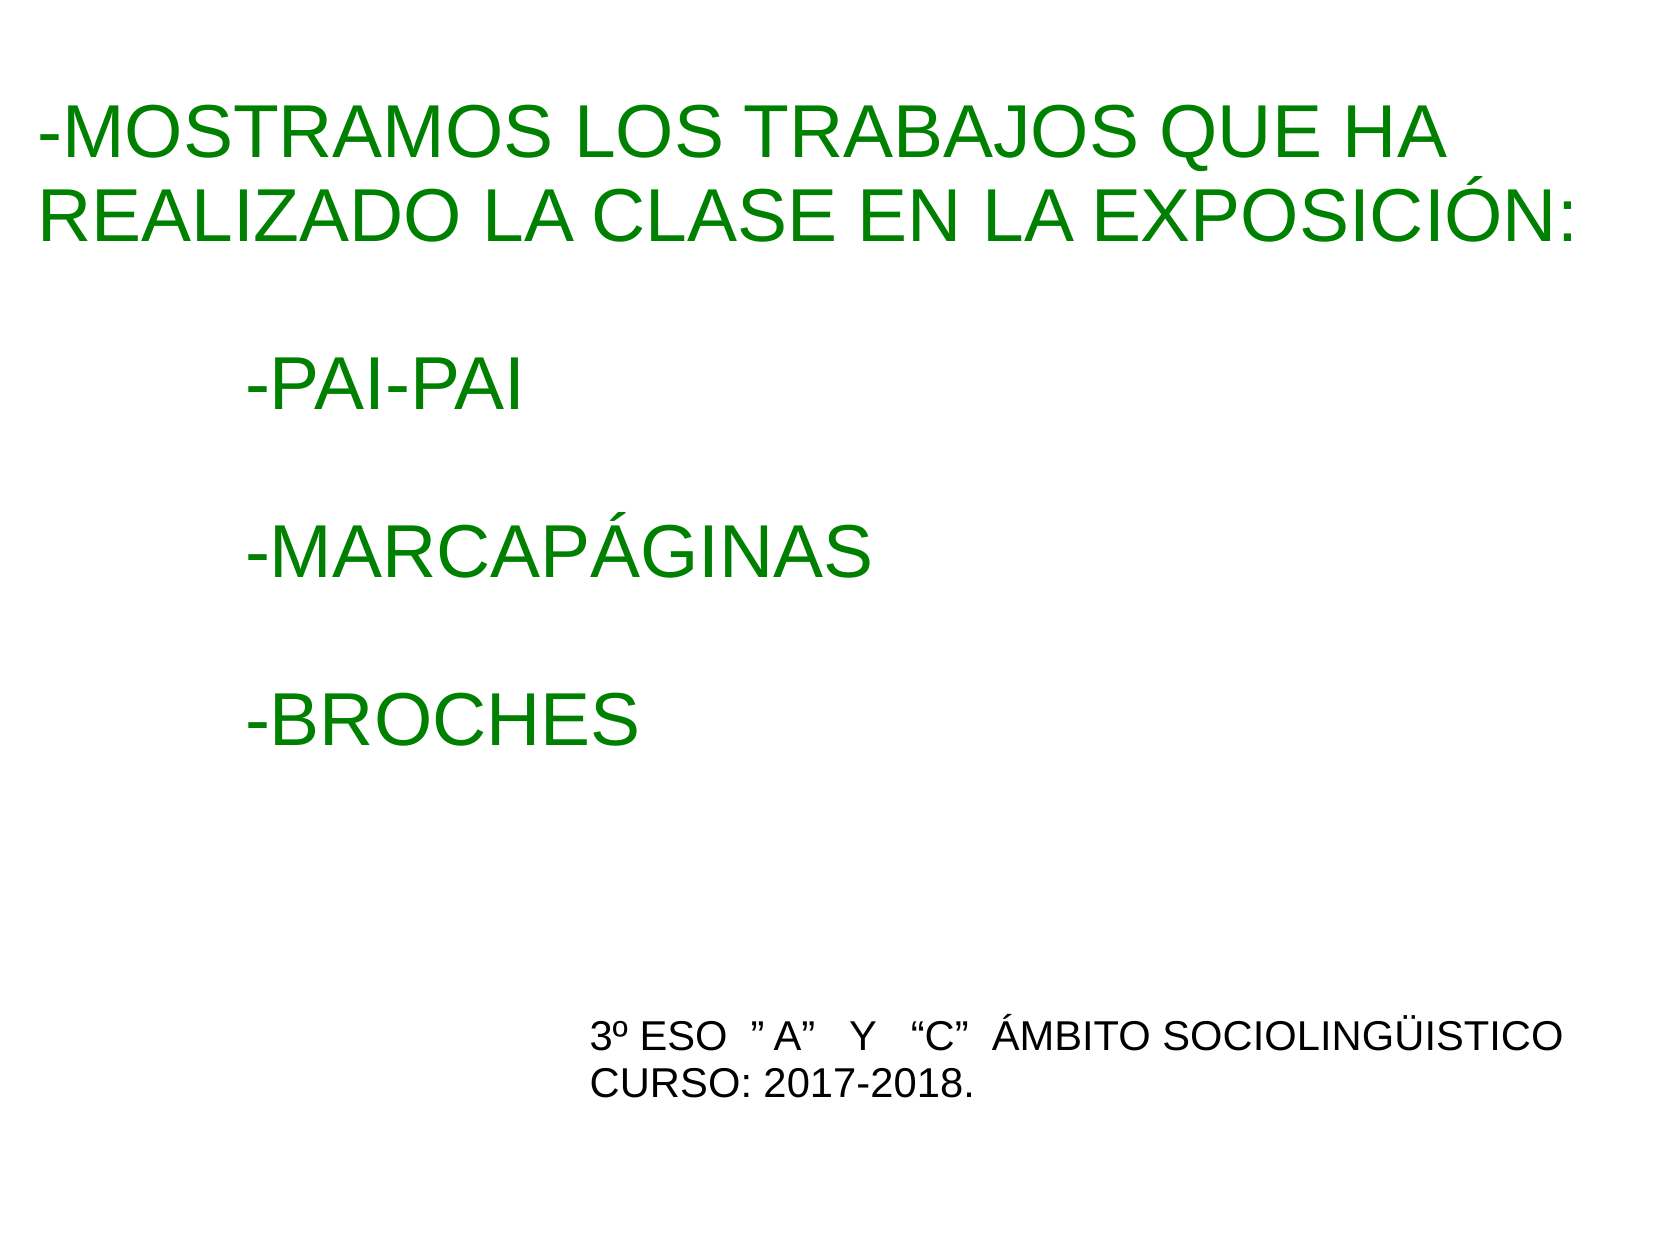

-MOSTRAMOS LOS TRABAJOS QUE HA REALIZADO LA CLASE EN LA EXPOSICIÓN:
 -PAI-PAI
 -MARCAPÁGINAS
 -BROCHES
 3º ESO ” A” Y “C” ÁMBITO SOCIOLINGÜISTICO
 CURSO: 2017-2018.